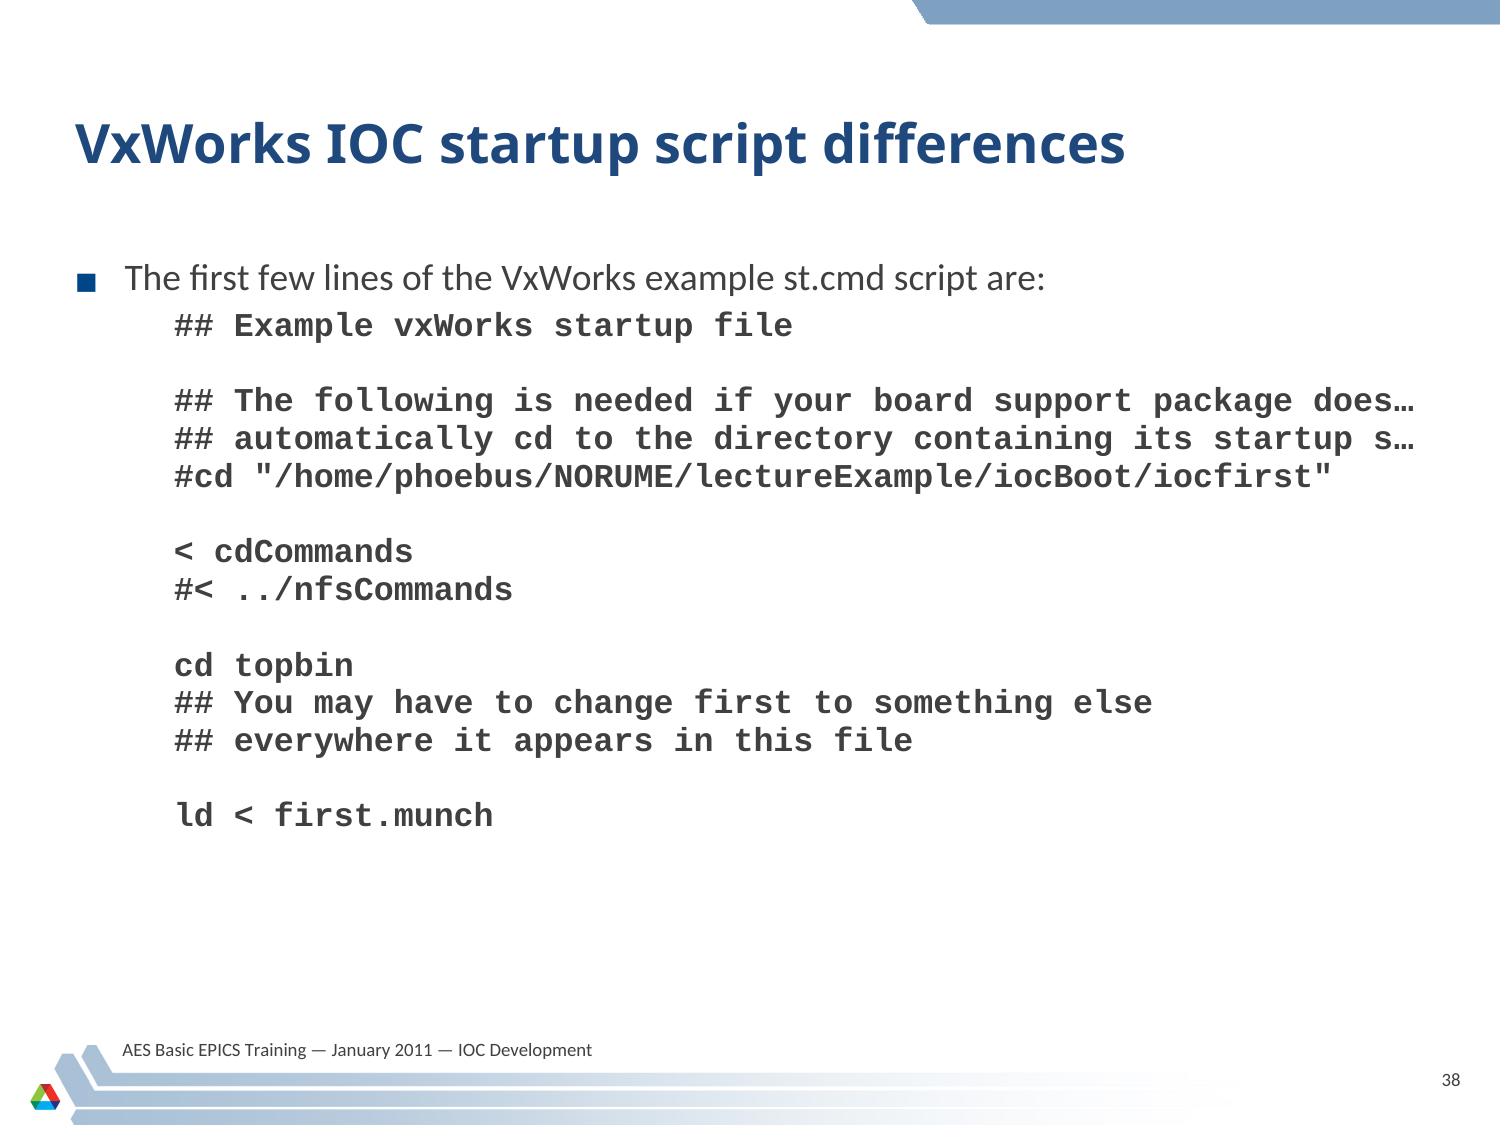

# VxWorks IOC startup script differences
The first few lines of the VxWorks example st.cmd script are:
## Example vxWorks startup file ## The following is needed if your board support package does… ## automatically cd to the directory containing its startup s… #cd "/home/phoebus/NORUME/lectureExample/iocBoot/iocfirst" < cdCommands #< ../nfsCommands cd topbin ## You may have to change first to something else ## everywhere it appears in this file ld < first.munch
AES Basic EPICS Training — January 2011 — IOC Development
38